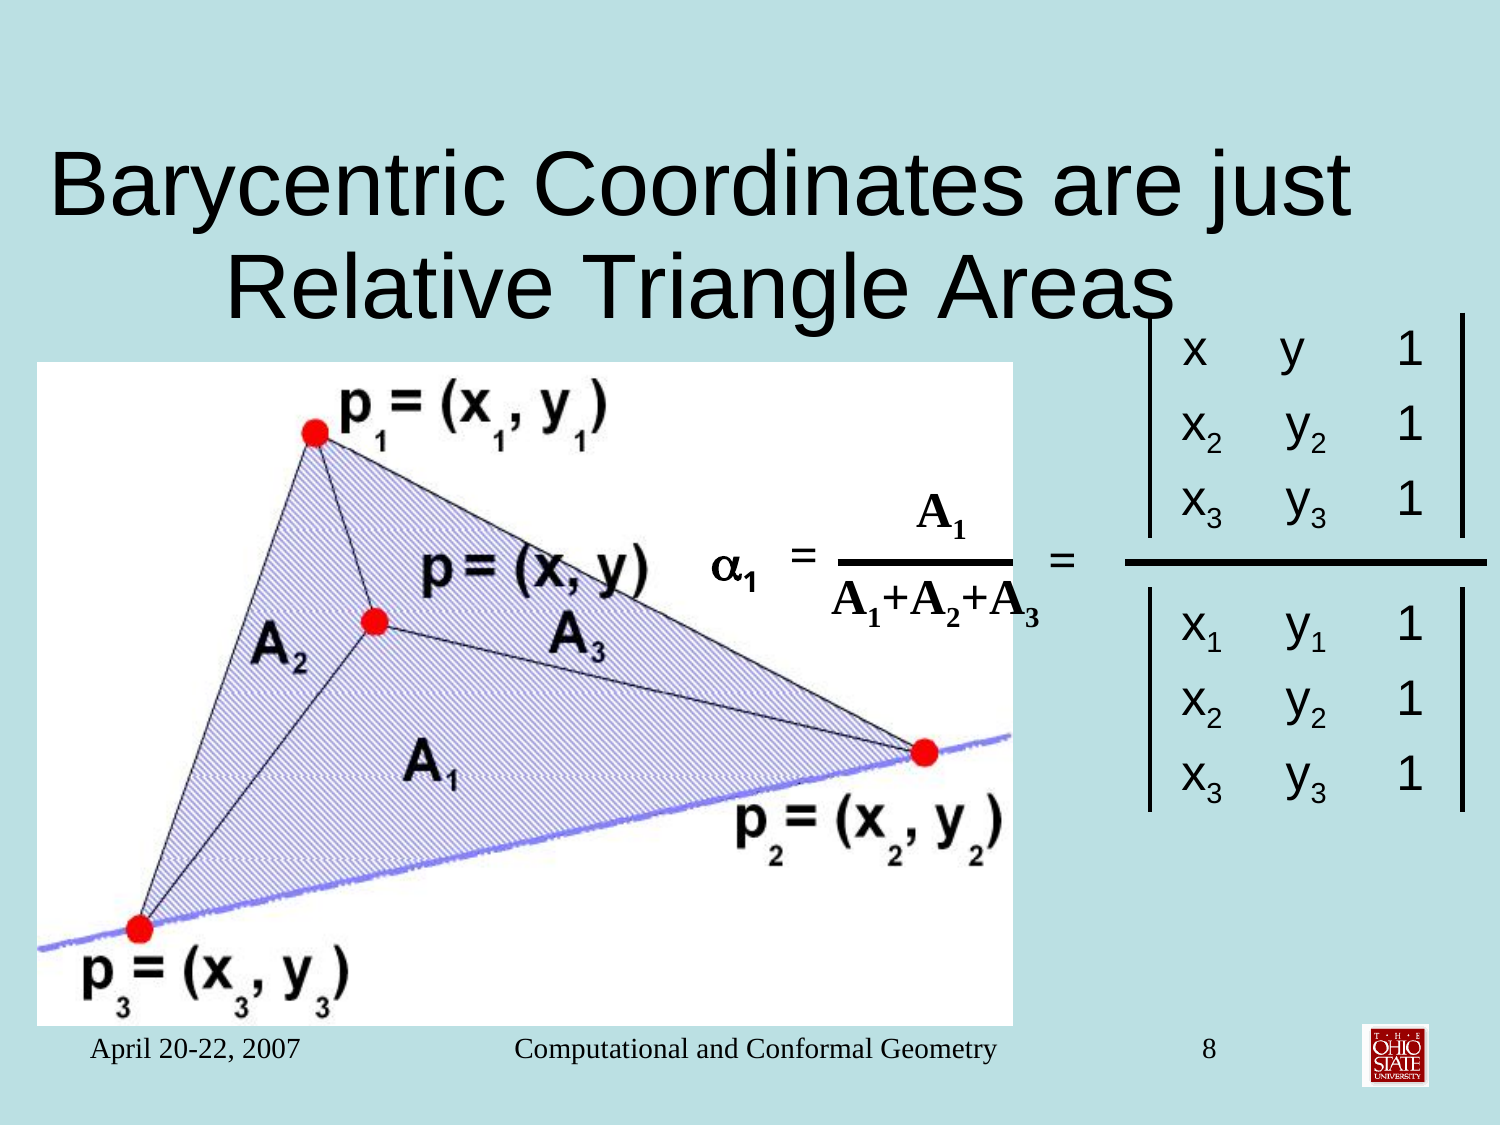

# Barycentric Coordinates are just Relative Triangle Areas
x
y
1
x2
y2
1
x3
y3
1
A1
=
A1+A2+A3
1
=
x1
y1
1
x2
y2
1
x3
y3
1
April 20-22, 2007
Computational and Conformal Geometry
8